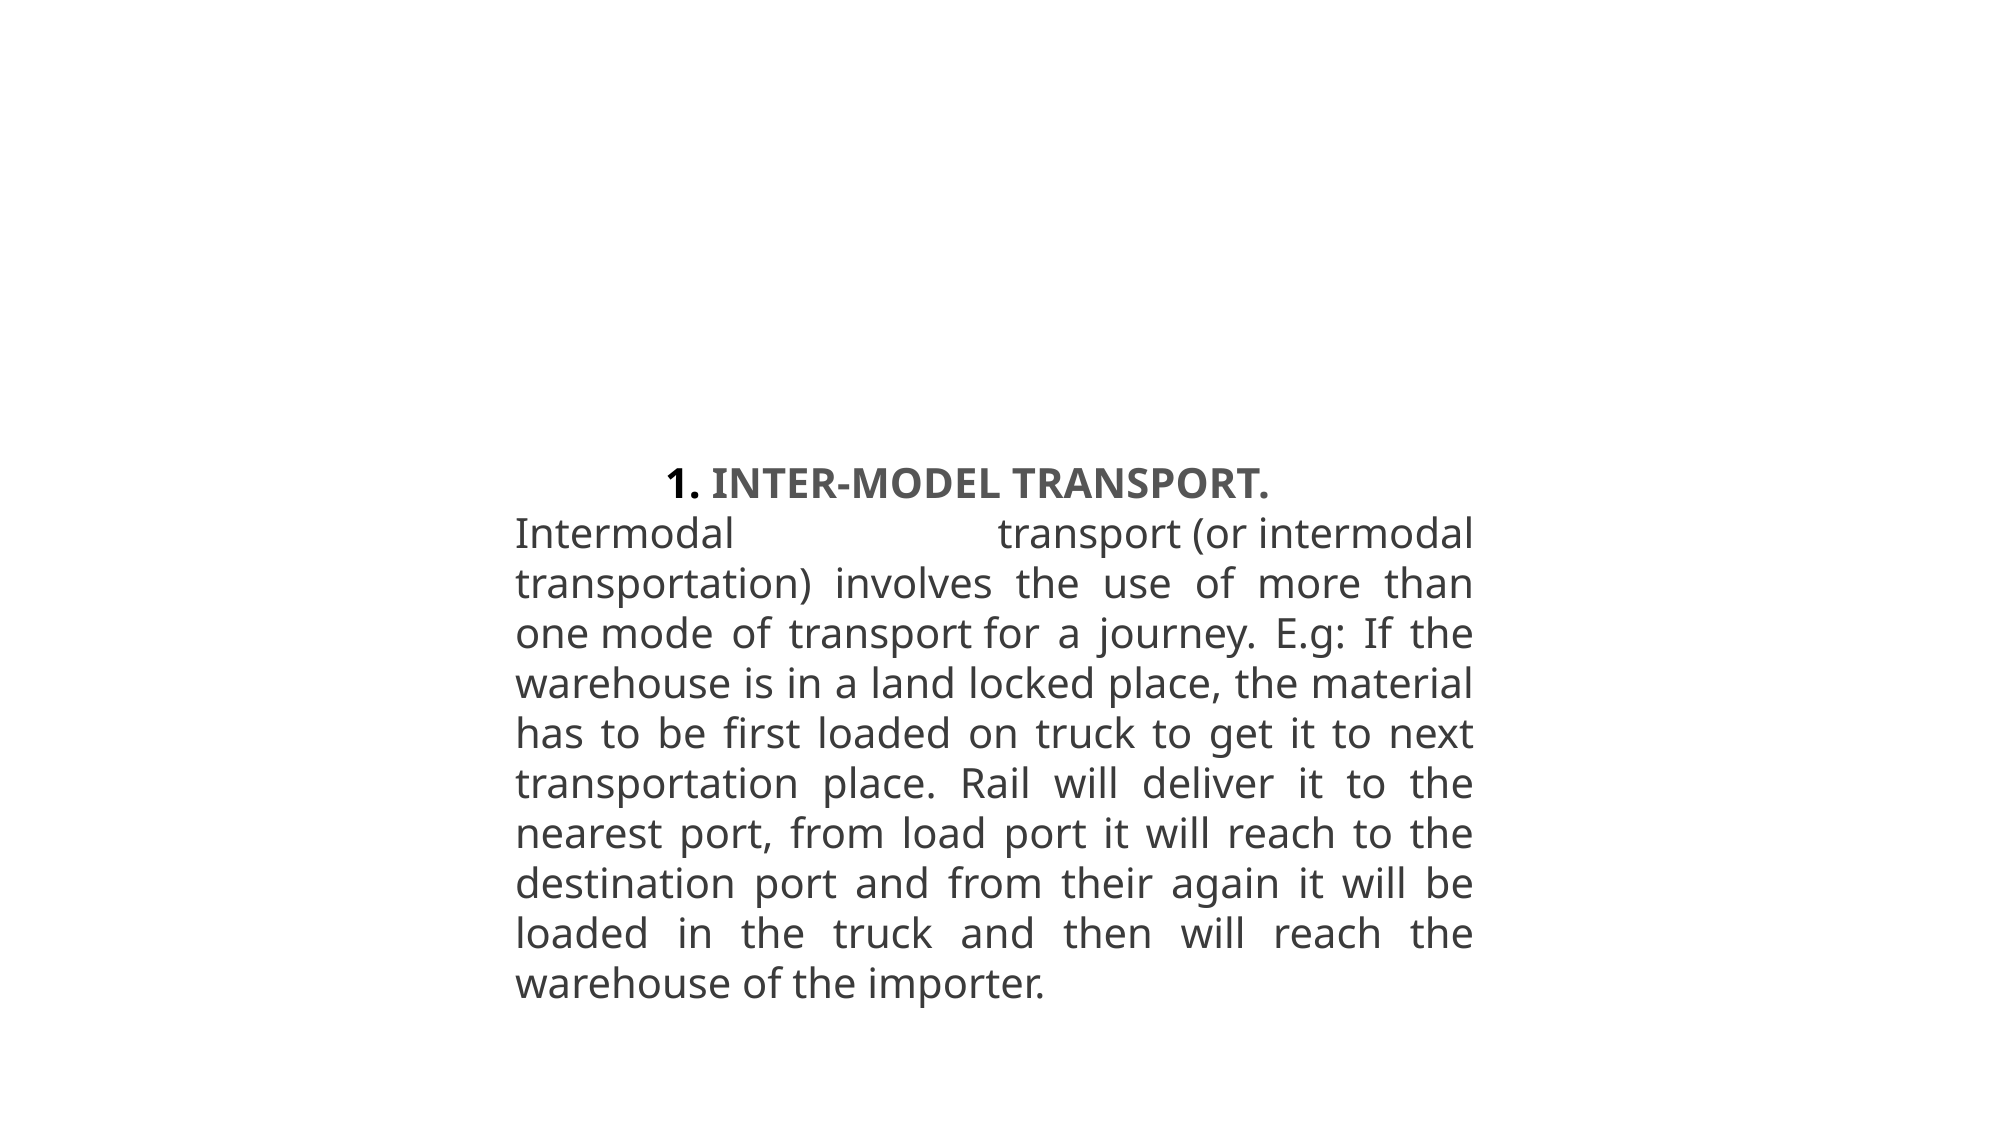

INTER-MODEL TRANSPORT.
Intermodal transport (or intermodal transportation) involves the use of more than one mode of transport for a journey. E.g: If the warehouse is in a land locked place, the material has to be first loaded on truck to get it to next transportation place. Rail will deliver it to the nearest port, from load port it will reach to the destination port and from their again it will be loaded in the truck and then will reach the warehouse of the importer.